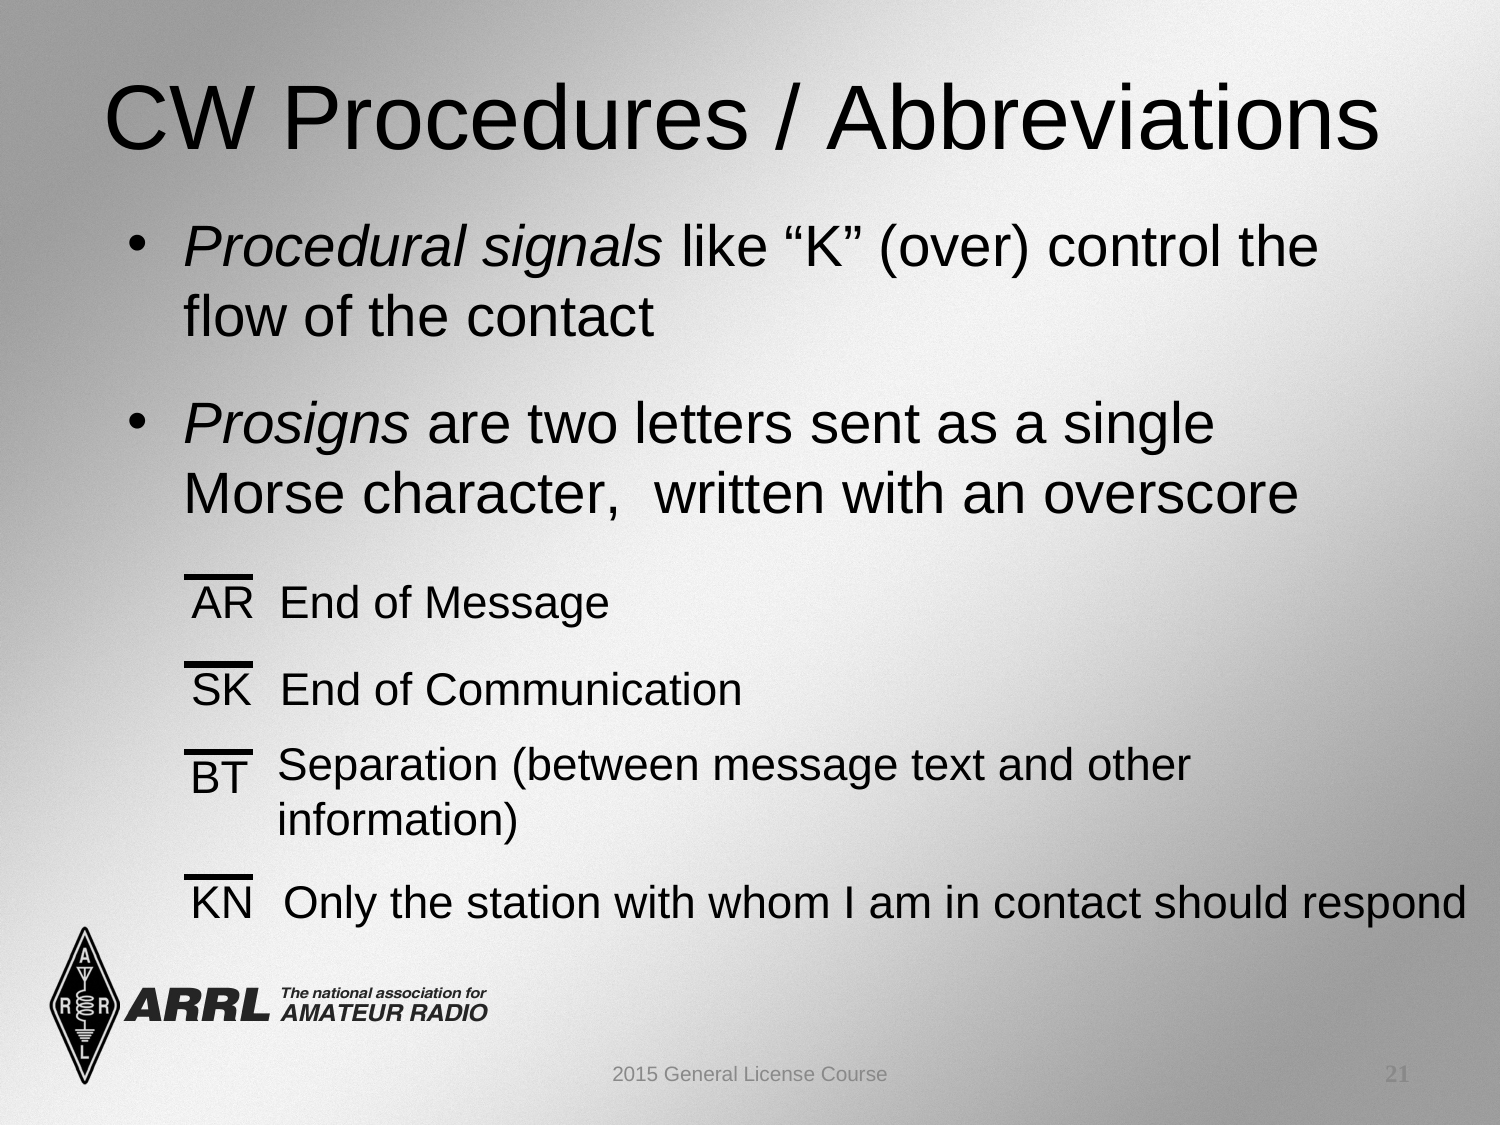

CW Procedures / Abbreviations
Procedural signals like “K” (over) control the flow of the contact
Prosigns are two letters sent as a single Morse character, written with an overscore
AR
End of Message
SK
End of Communication
Separation (between message text and other information)
BT
KN
Only the station with whom I am in contact should respond
2015 General License Course